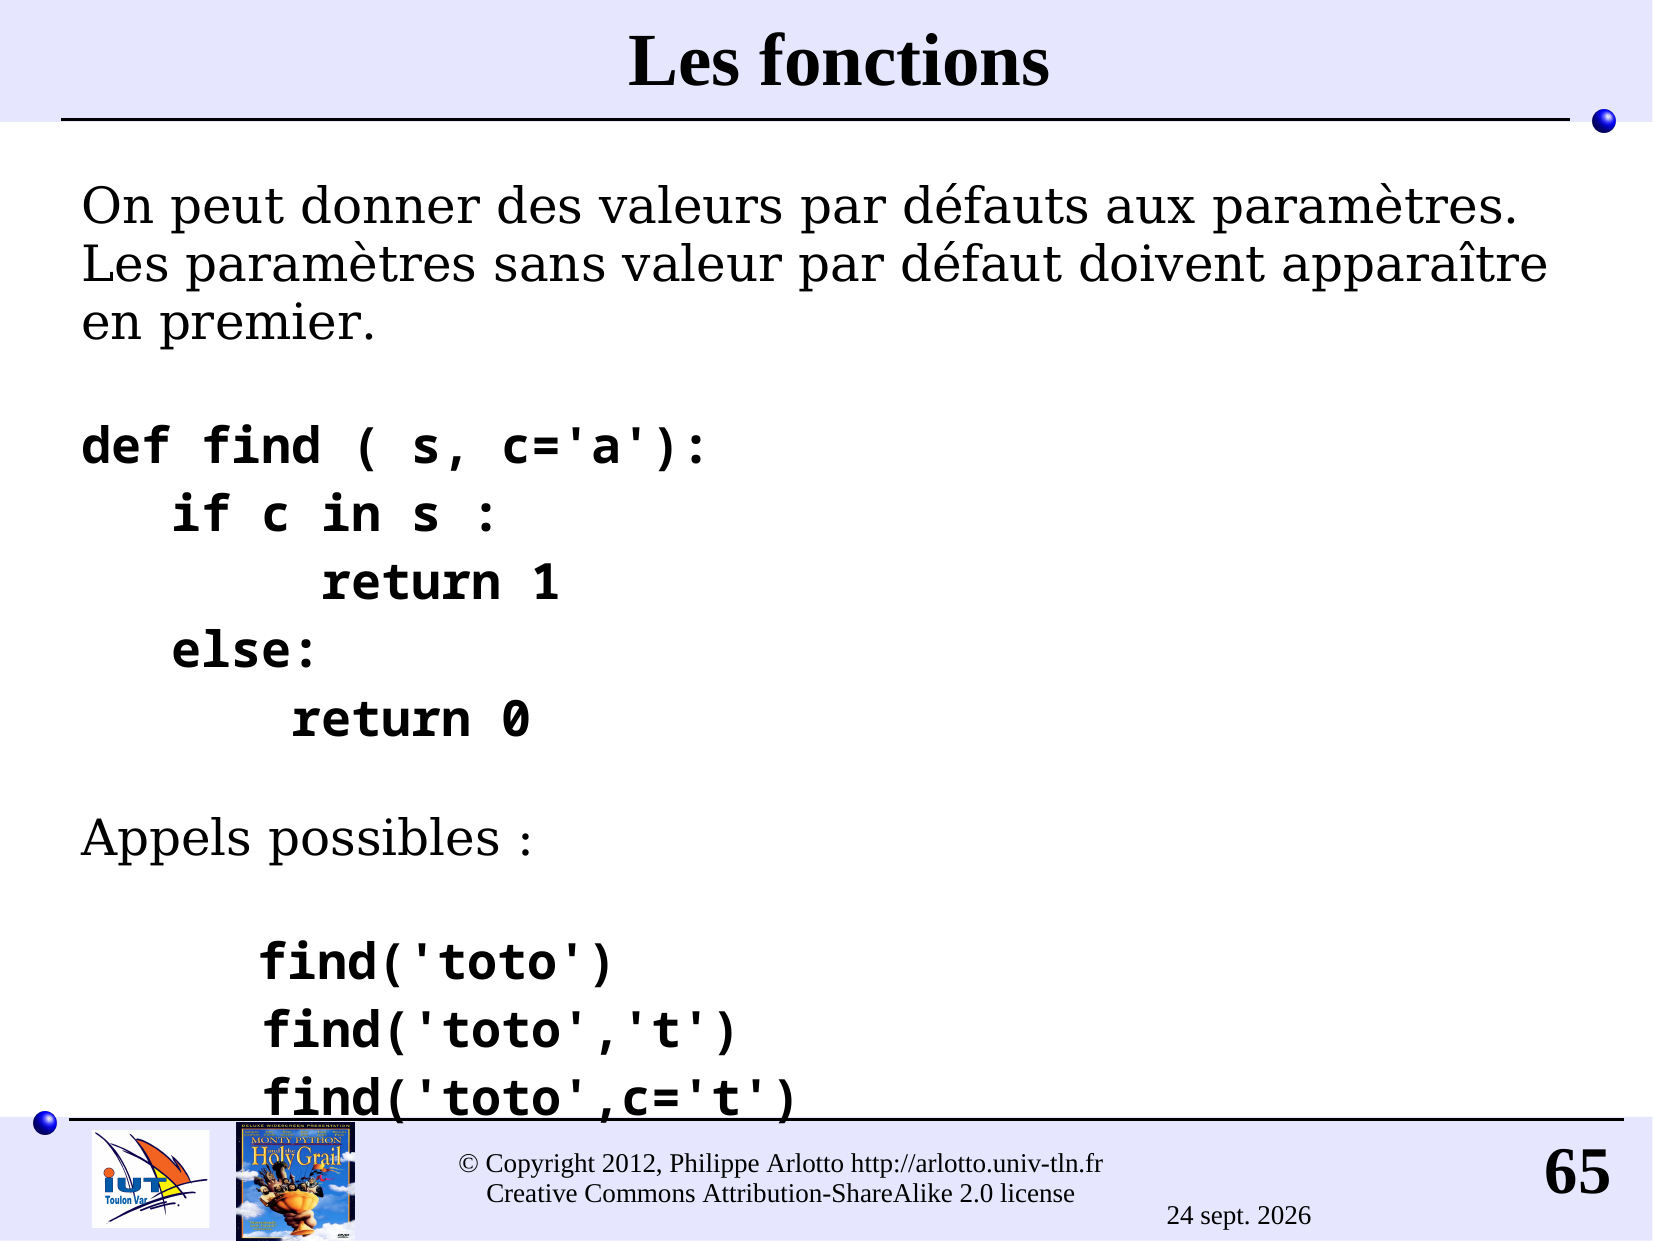

# Les fonctions
On peut donner des valeurs par défauts aux paramètres.
Les paramètres sans valeur par défaut doivent apparaître
en premier.
def find ( s, c='a'):
 if c in s :
 return 1
 else:
 return 0
Appels possibles :
 find('toto')
 find('toto','t')
 find('toto',c='t')